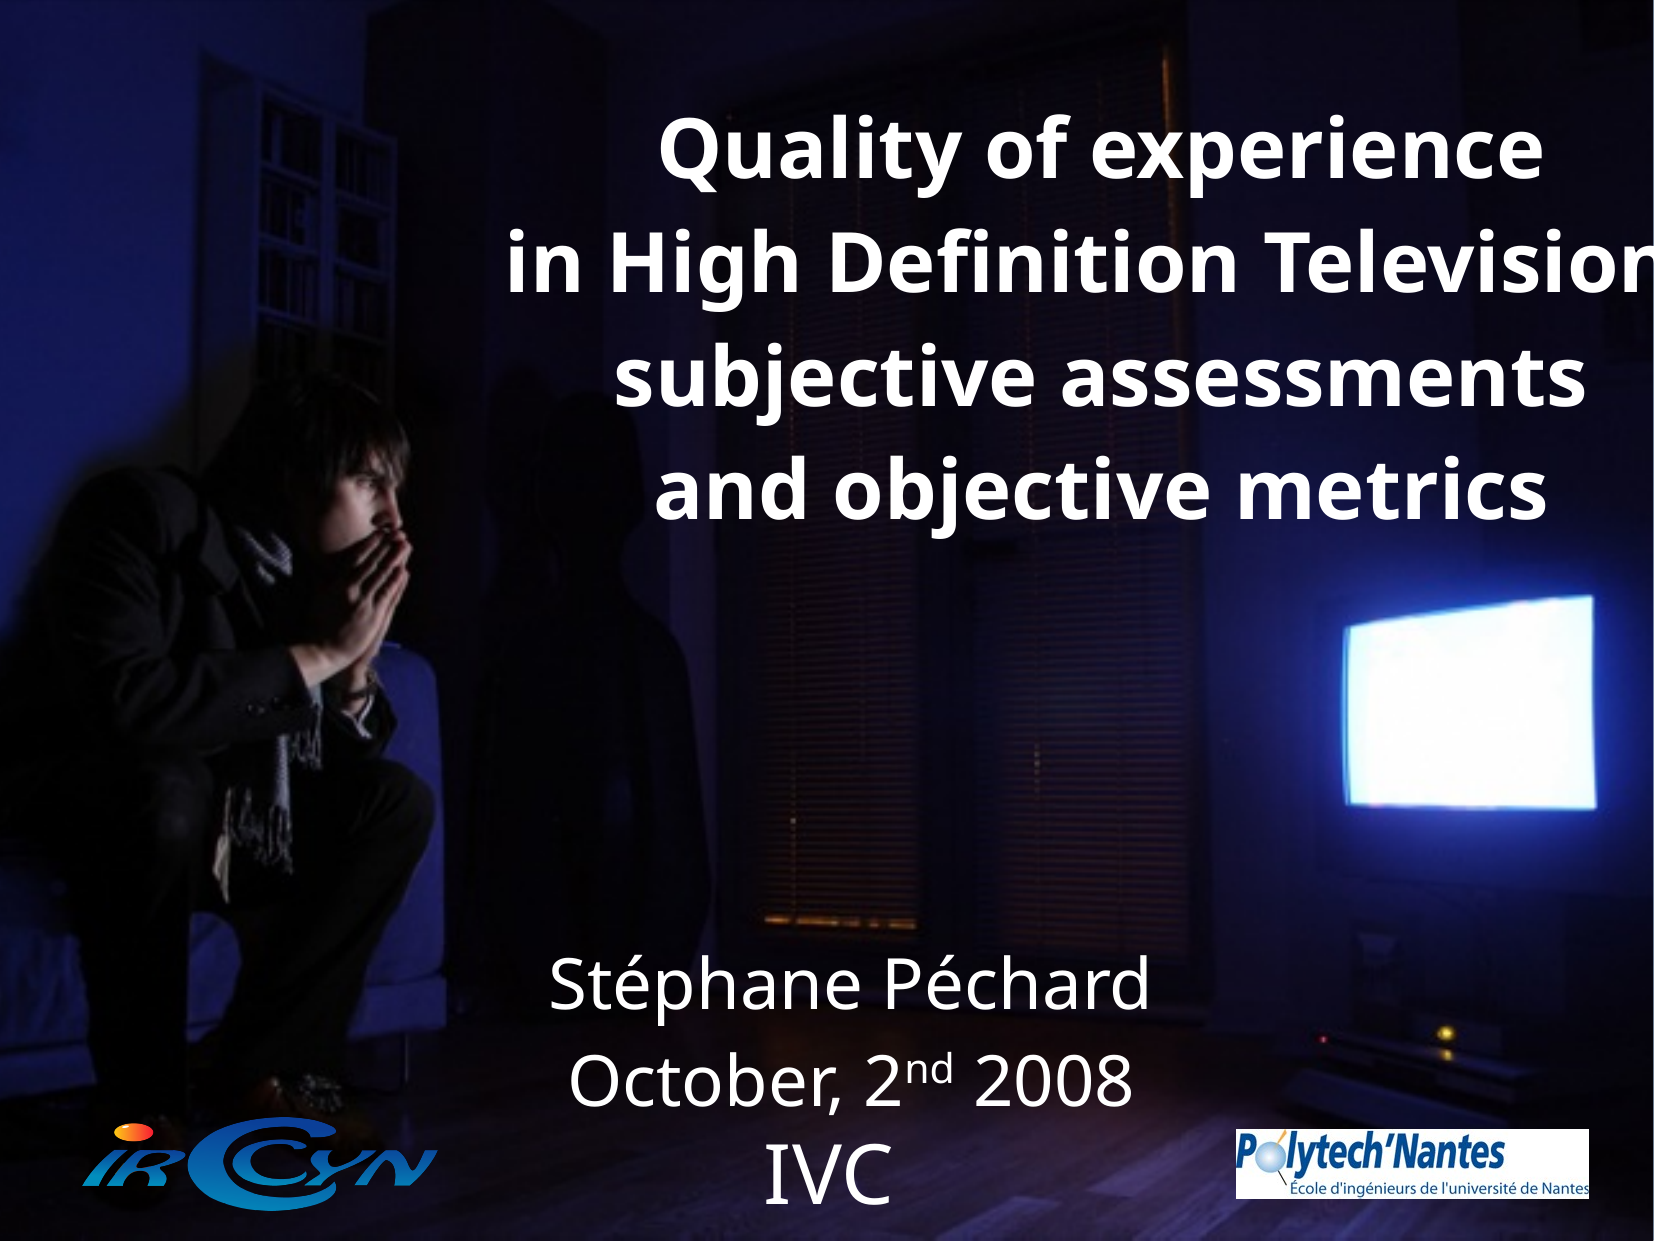

Quality of experience
in High Definition Television:
subjective assessments
and objective metrics
Stéphane Péchard
October, 2nd 2008
IVC
1